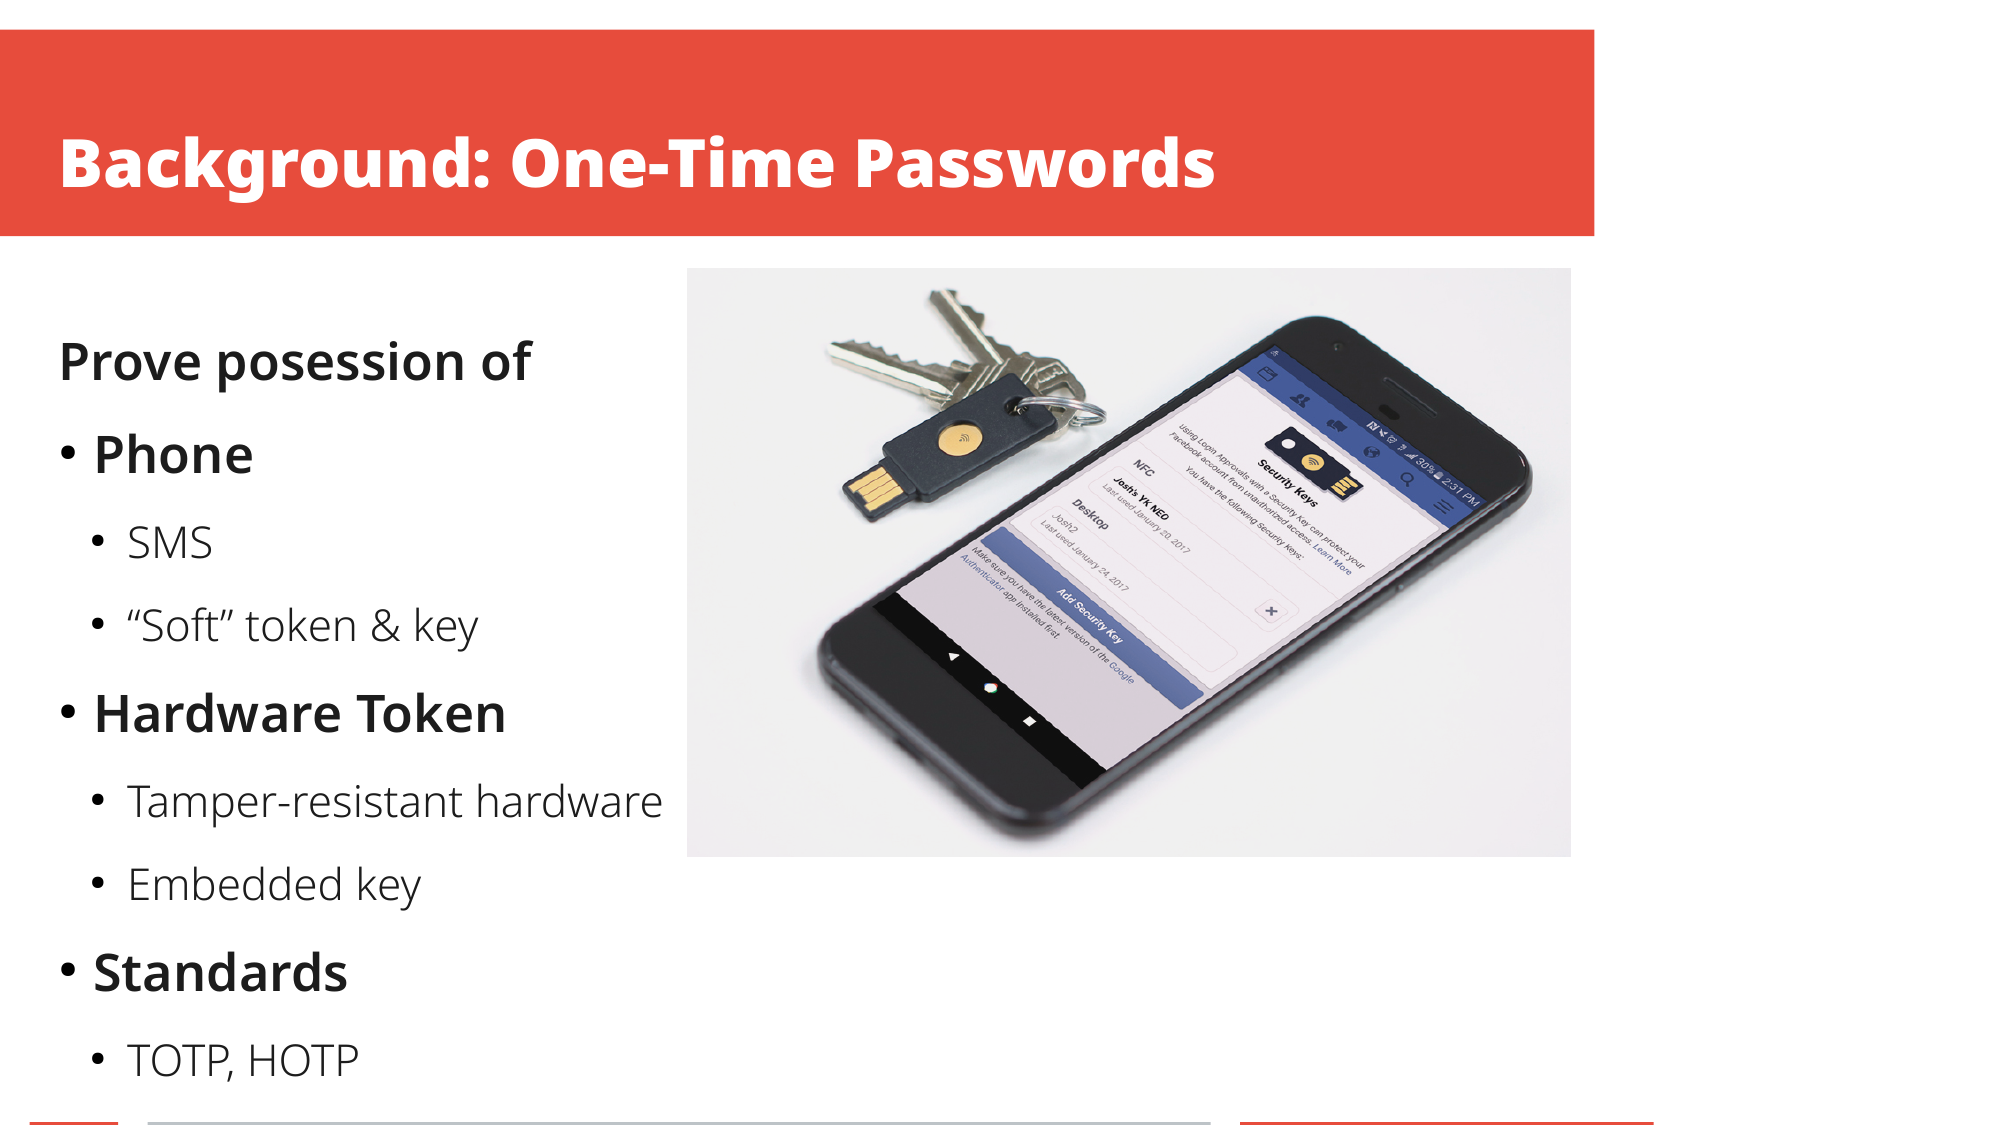

# Background: One-Time Passwords
Prove posession of
Phone
SMS
“Soft” token & key
Hardware Token
Tamper-resistant hardware
Embedded key
Standards
TOTP, HOTP
6